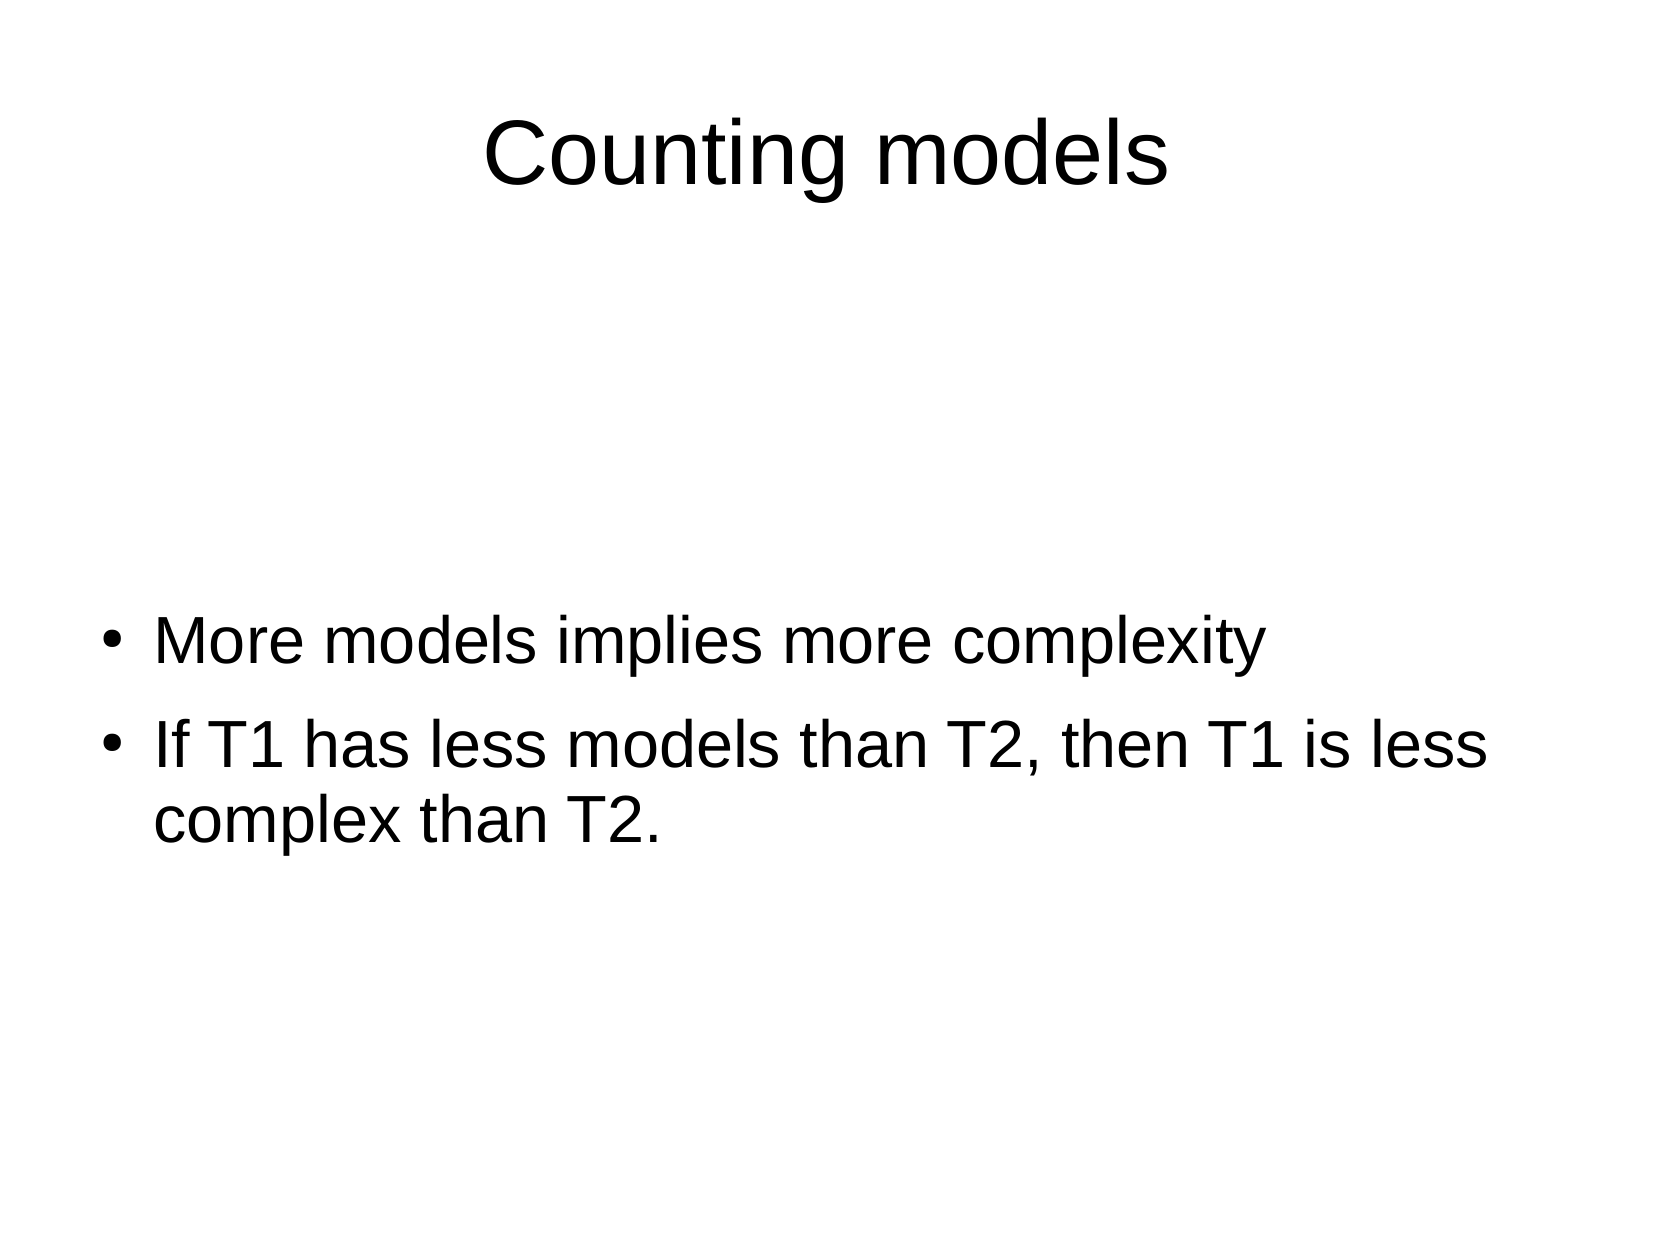

# Counting models
More models implies more complexity
If T1 has less models than T2, then T1 is less complex than T2.